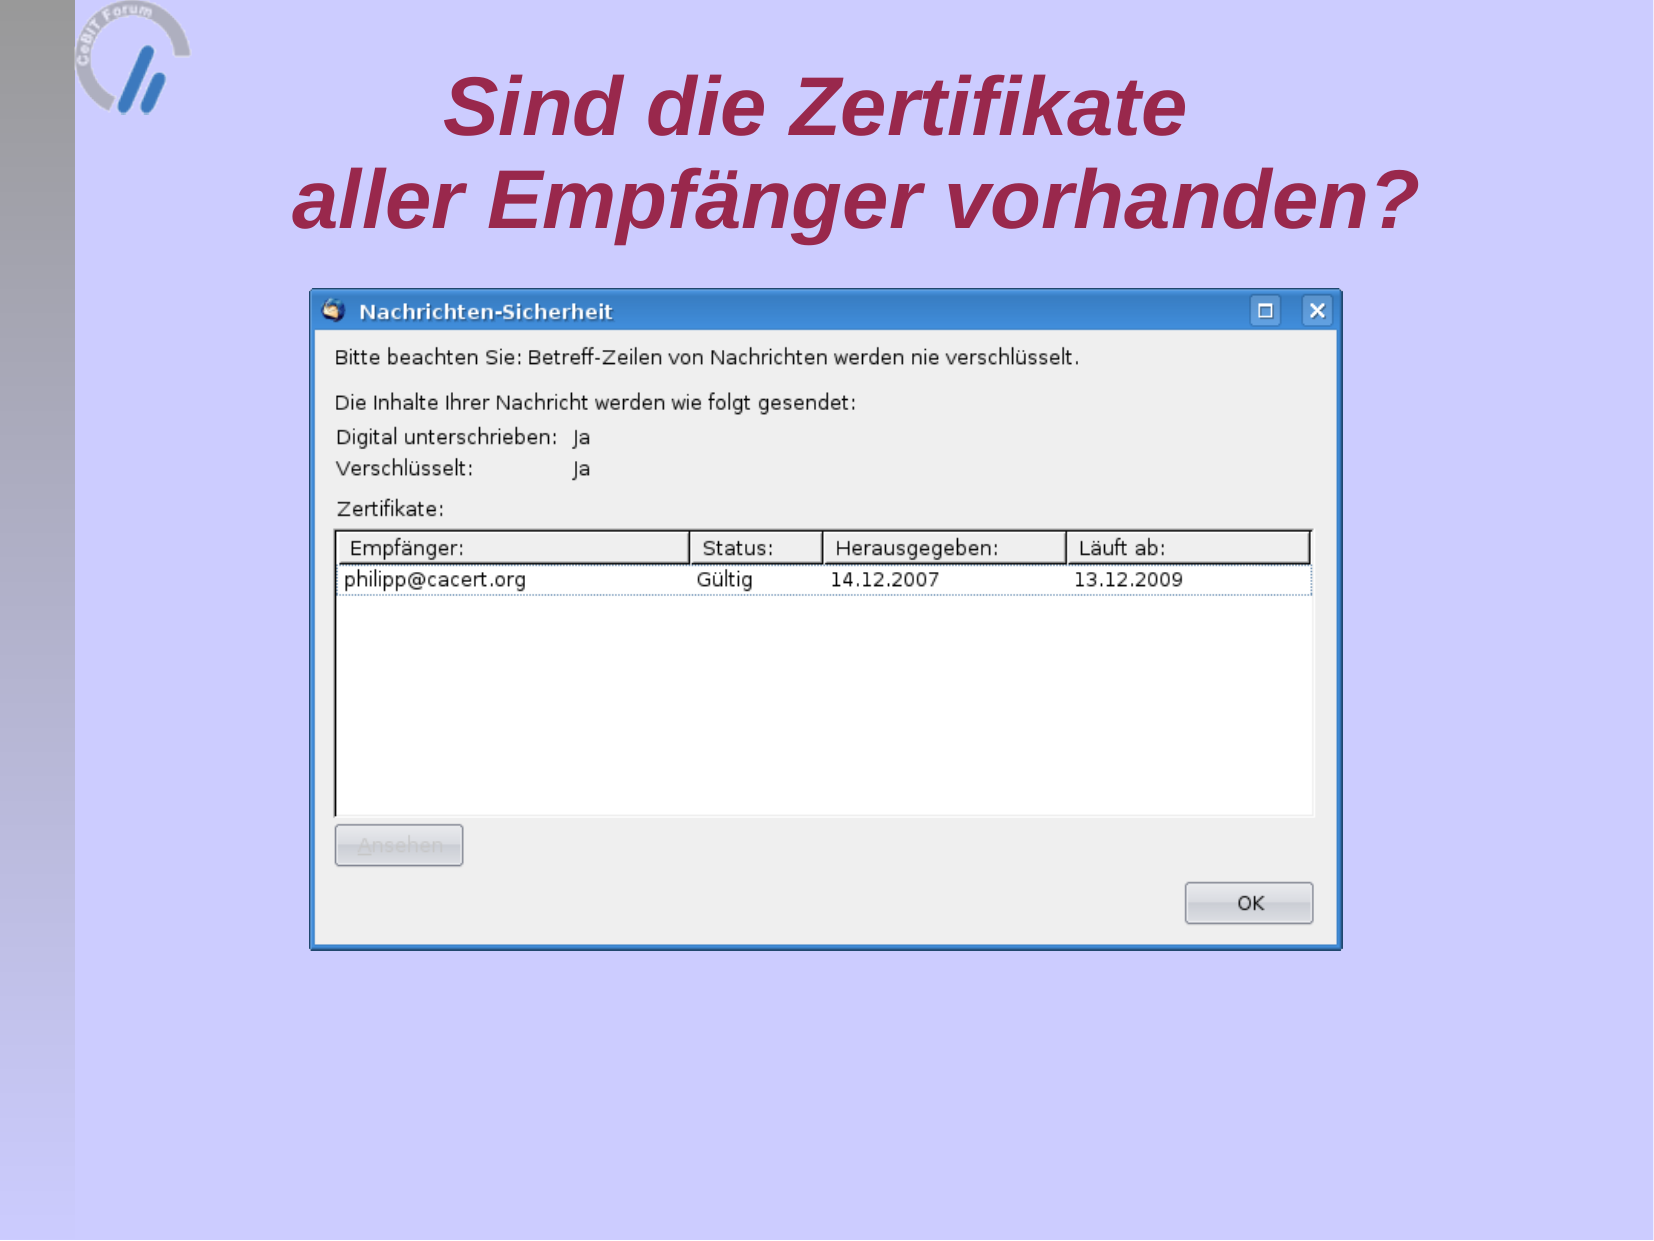

# Sind die Zertifikate aller Empfänger vorhanden?